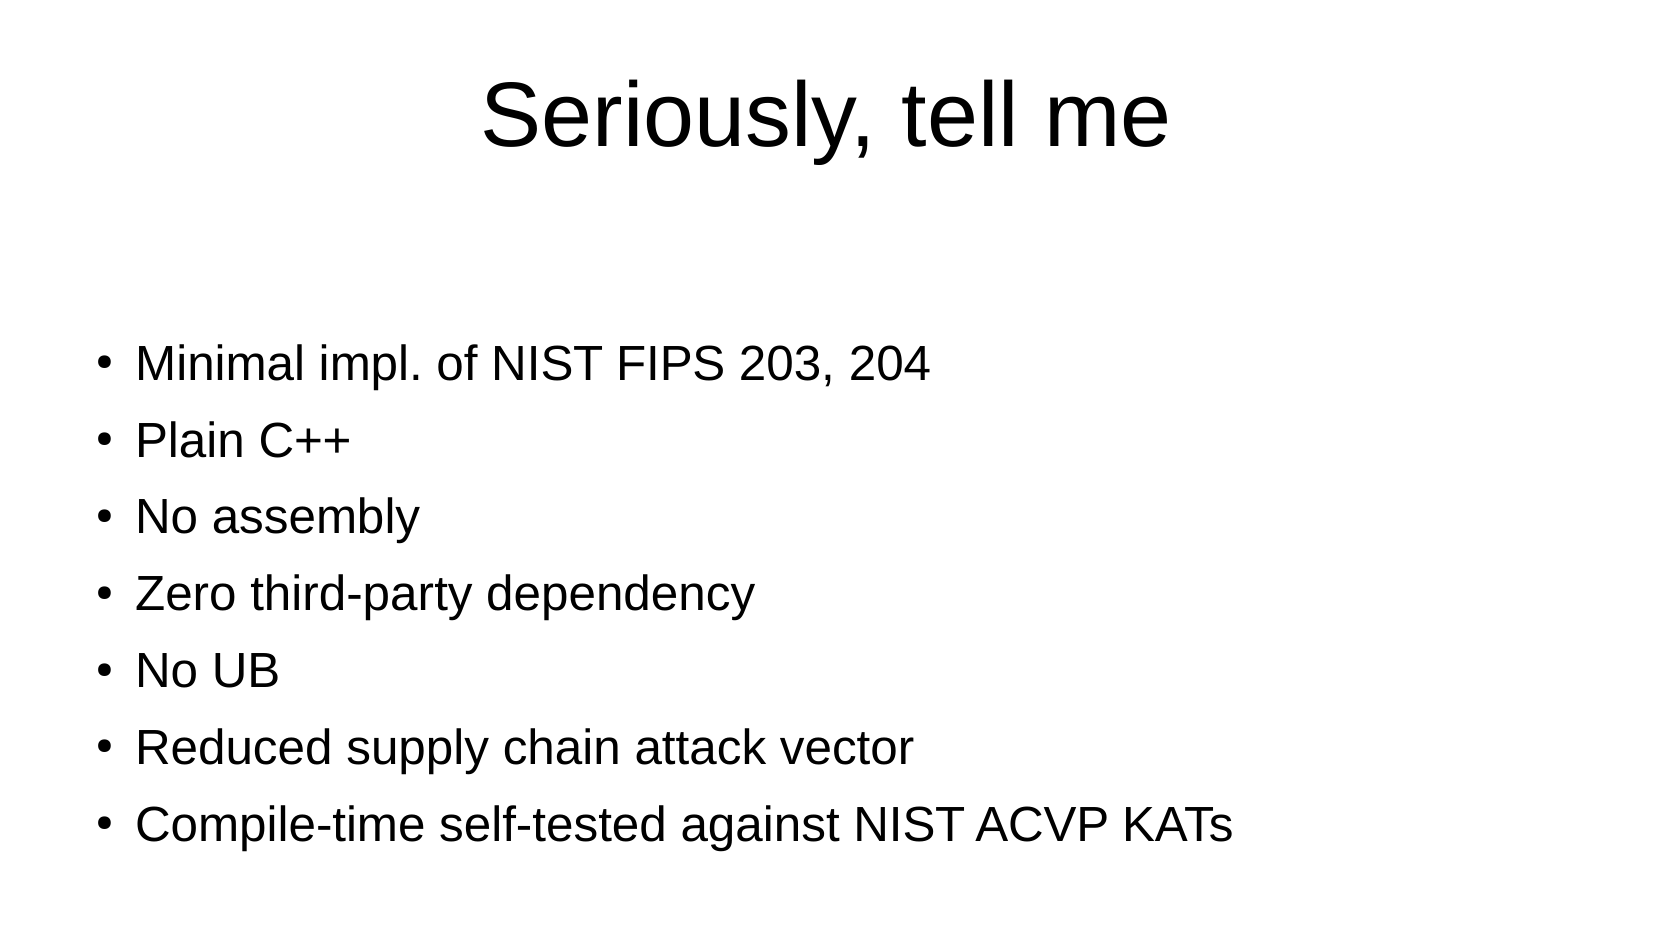

# Seriously, tell me
Minimal impl. of NIST FIPS 203, 204
Plain C++
No assembly
Zero third-party dependency
No UB
Reduced supply chain attack vector
Compile-time self-tested against NIST ACVP KATs